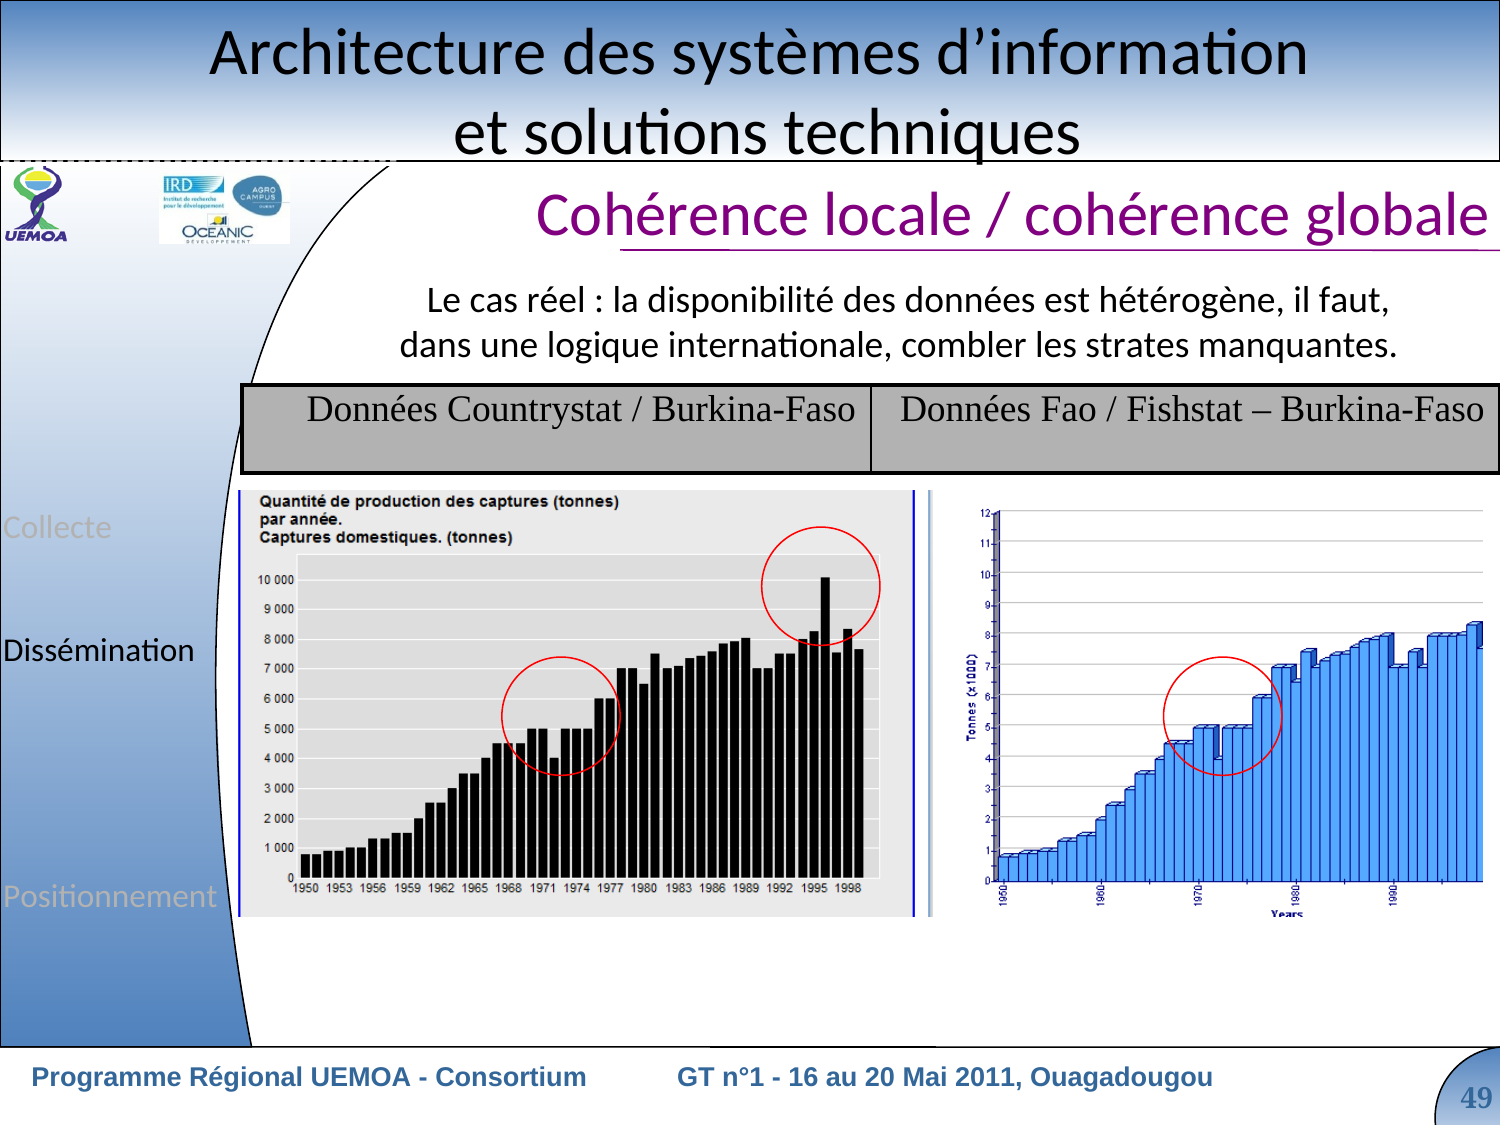

Architecture des systèmes d’information
et solutions techniques
Cohérence locale / cohérence globale
Le cas réel : la disponibilité des données est hétérogène, il faut,
dans une logique internationale, combler les strates manquantes.
| Données Countrystat / Burkina-Faso | Données Fao / Fishstat – Burkina-Faso |
| --- | --- |
| Collecte Dissémination Positionnement |
| --- |